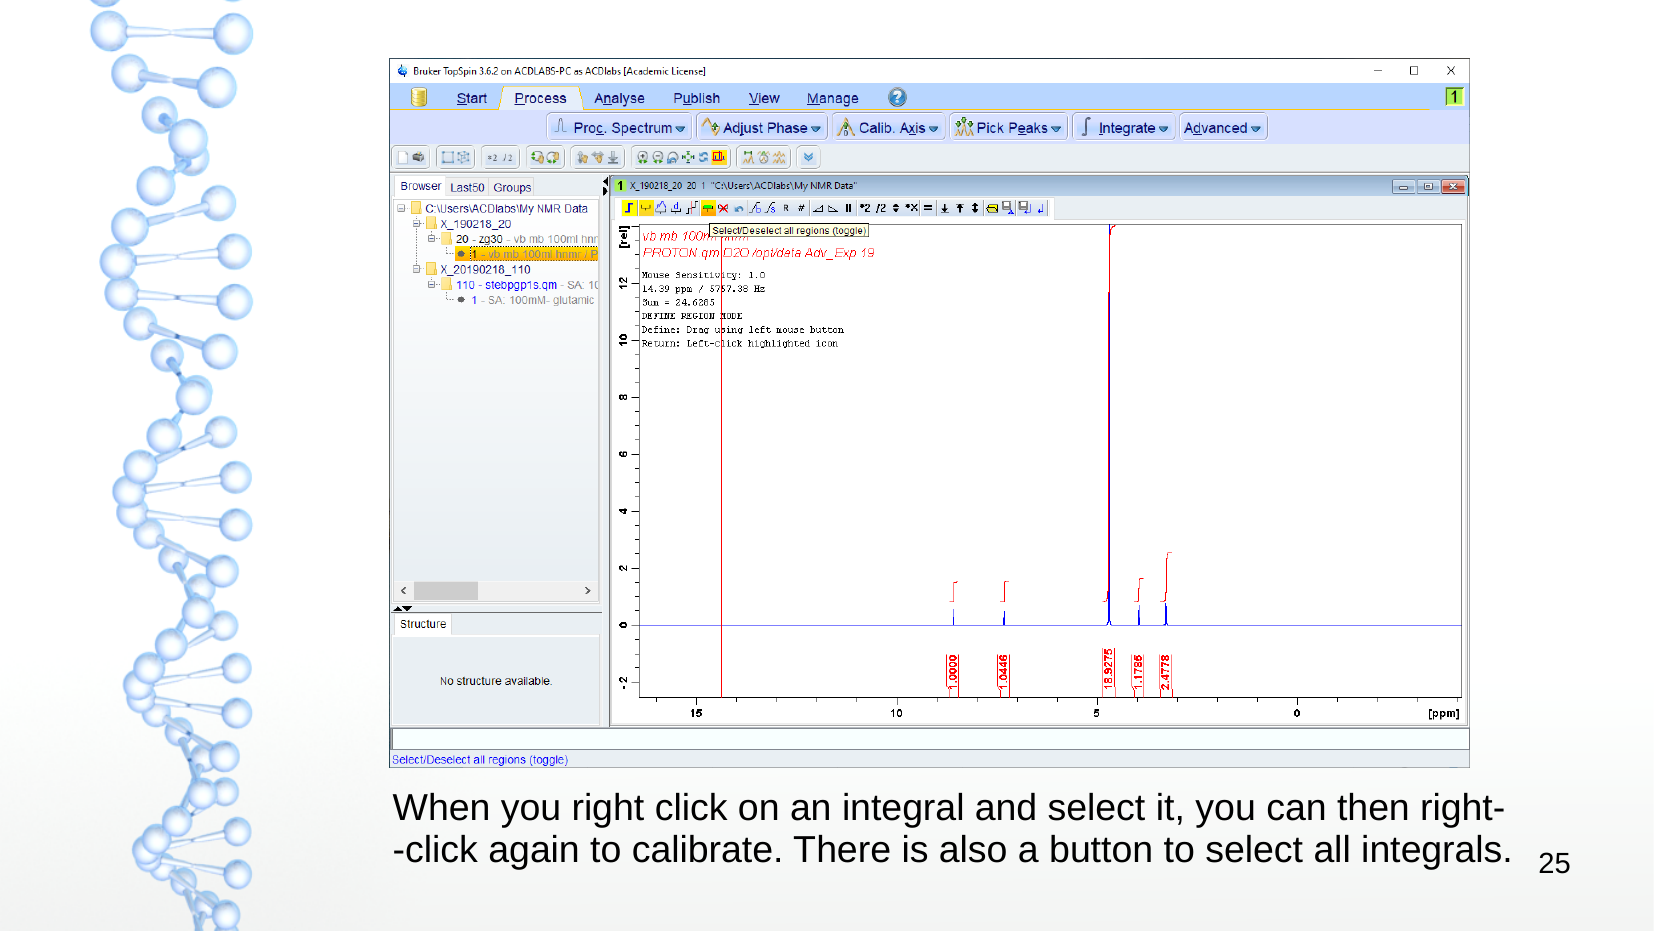

When you right click on an integral and select it, you can then right-
-click again to calibrate. There is also a button to select all integrals.
25